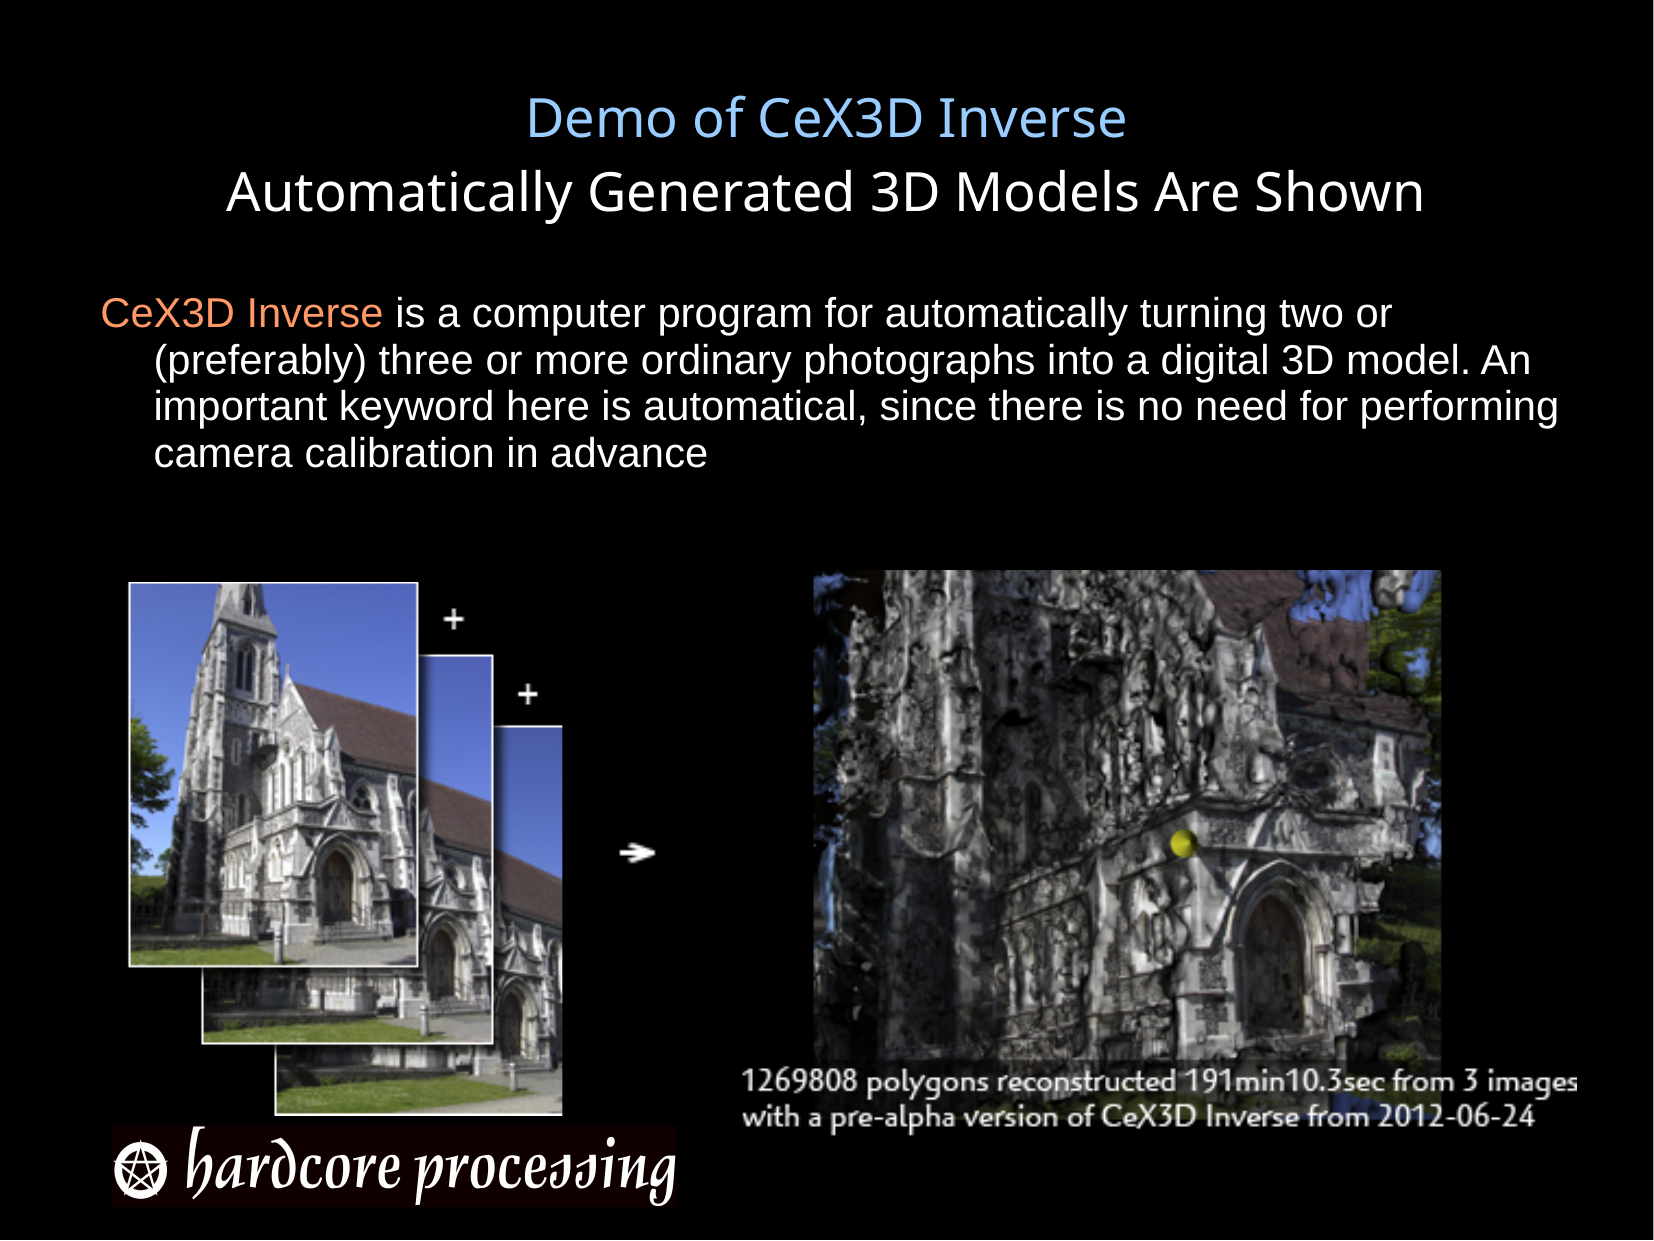

# Demo of CeX3D Inverse Automatically Generated 3D Models Are Shown
CeX3D Inverse is a computer program for automatically turning two or (preferably) three or more ordinary photographs into a digital 3D model. An important keyword here is automatical, since there is no need for performing camera calibration in advance